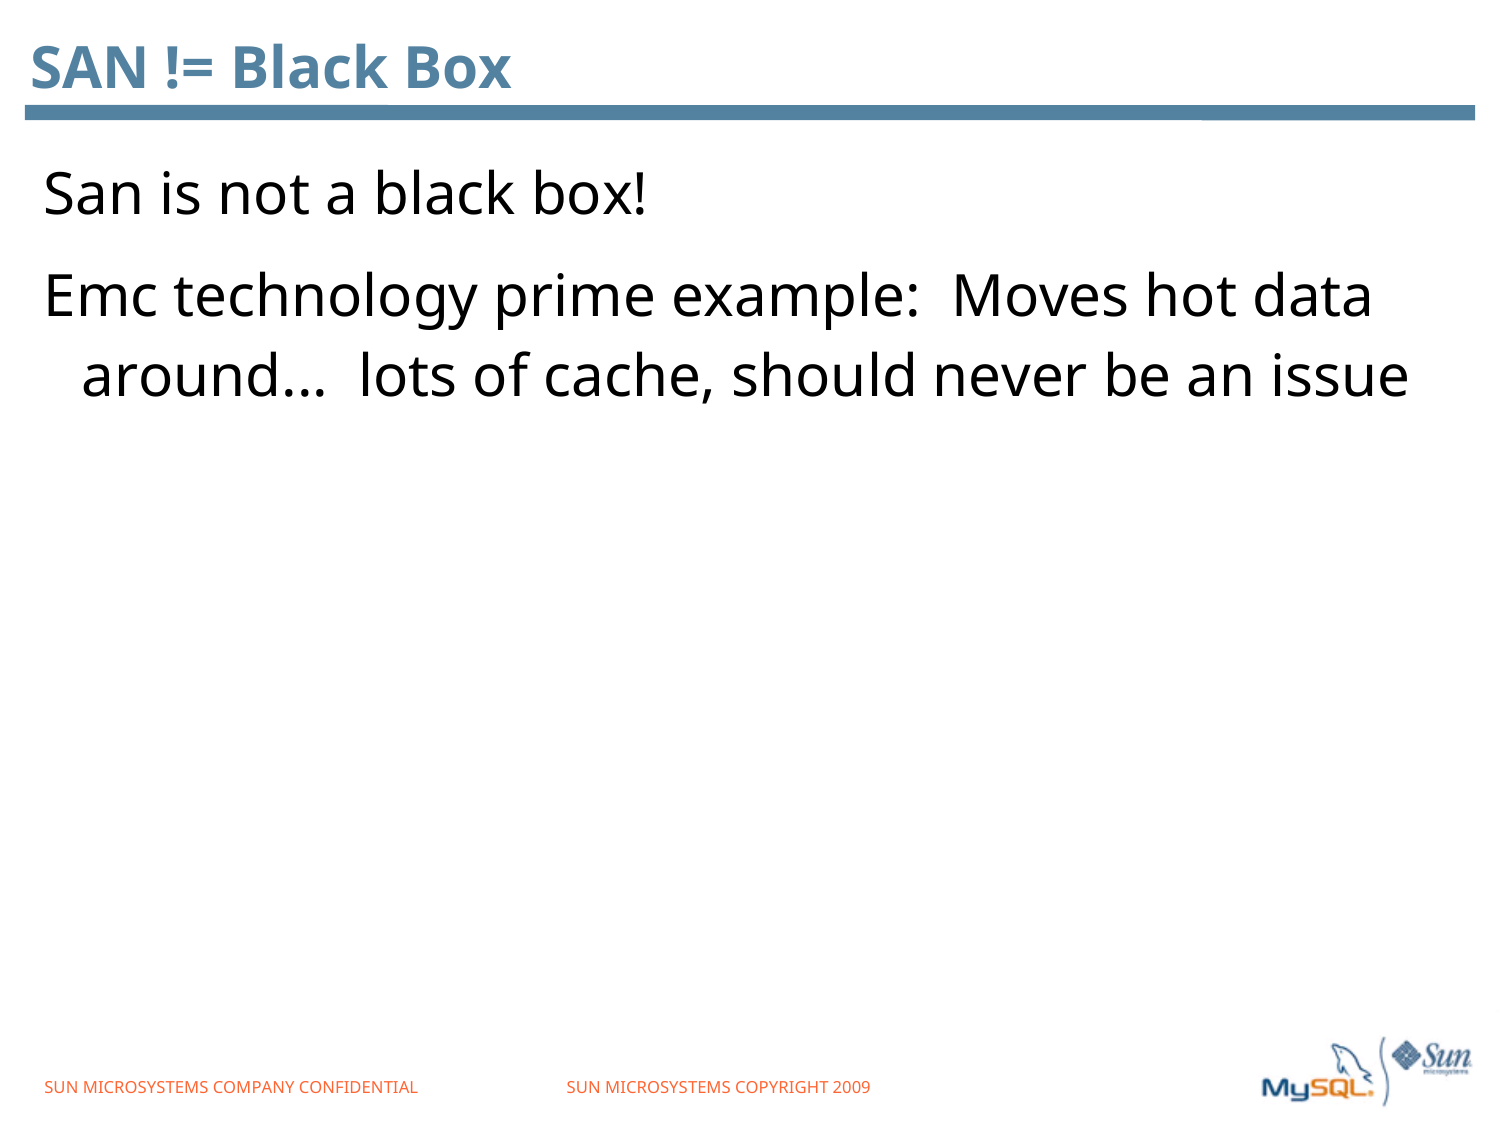

# SAN != Black Box
San is not a black box!
Emc technology prime example: Moves hot data around... lots of cache, should never be an issue